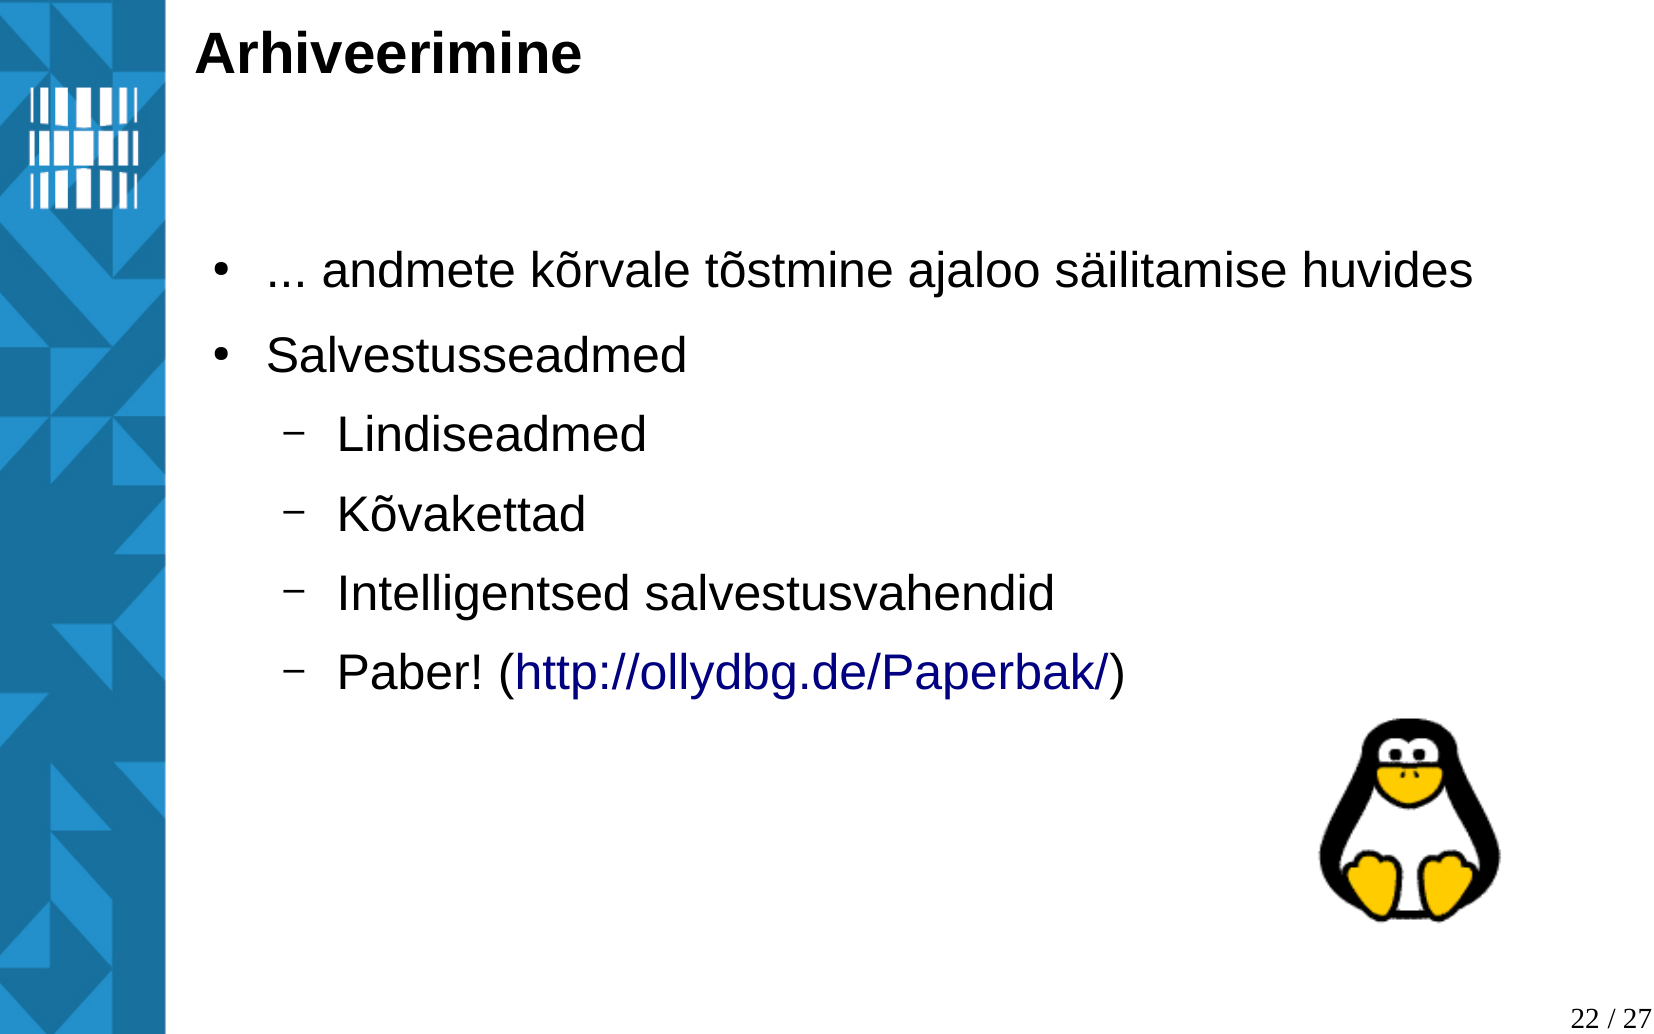

# Arhiveerimine
... andmete kõrvale tõstmine ajaloo säilitamise huvides
Salvestusseadmed
Lindiseadmed
Kõvakettad
Intelligentsed salvestusvahendid
Paber! (http://ollydbg.de/Paperbak/)